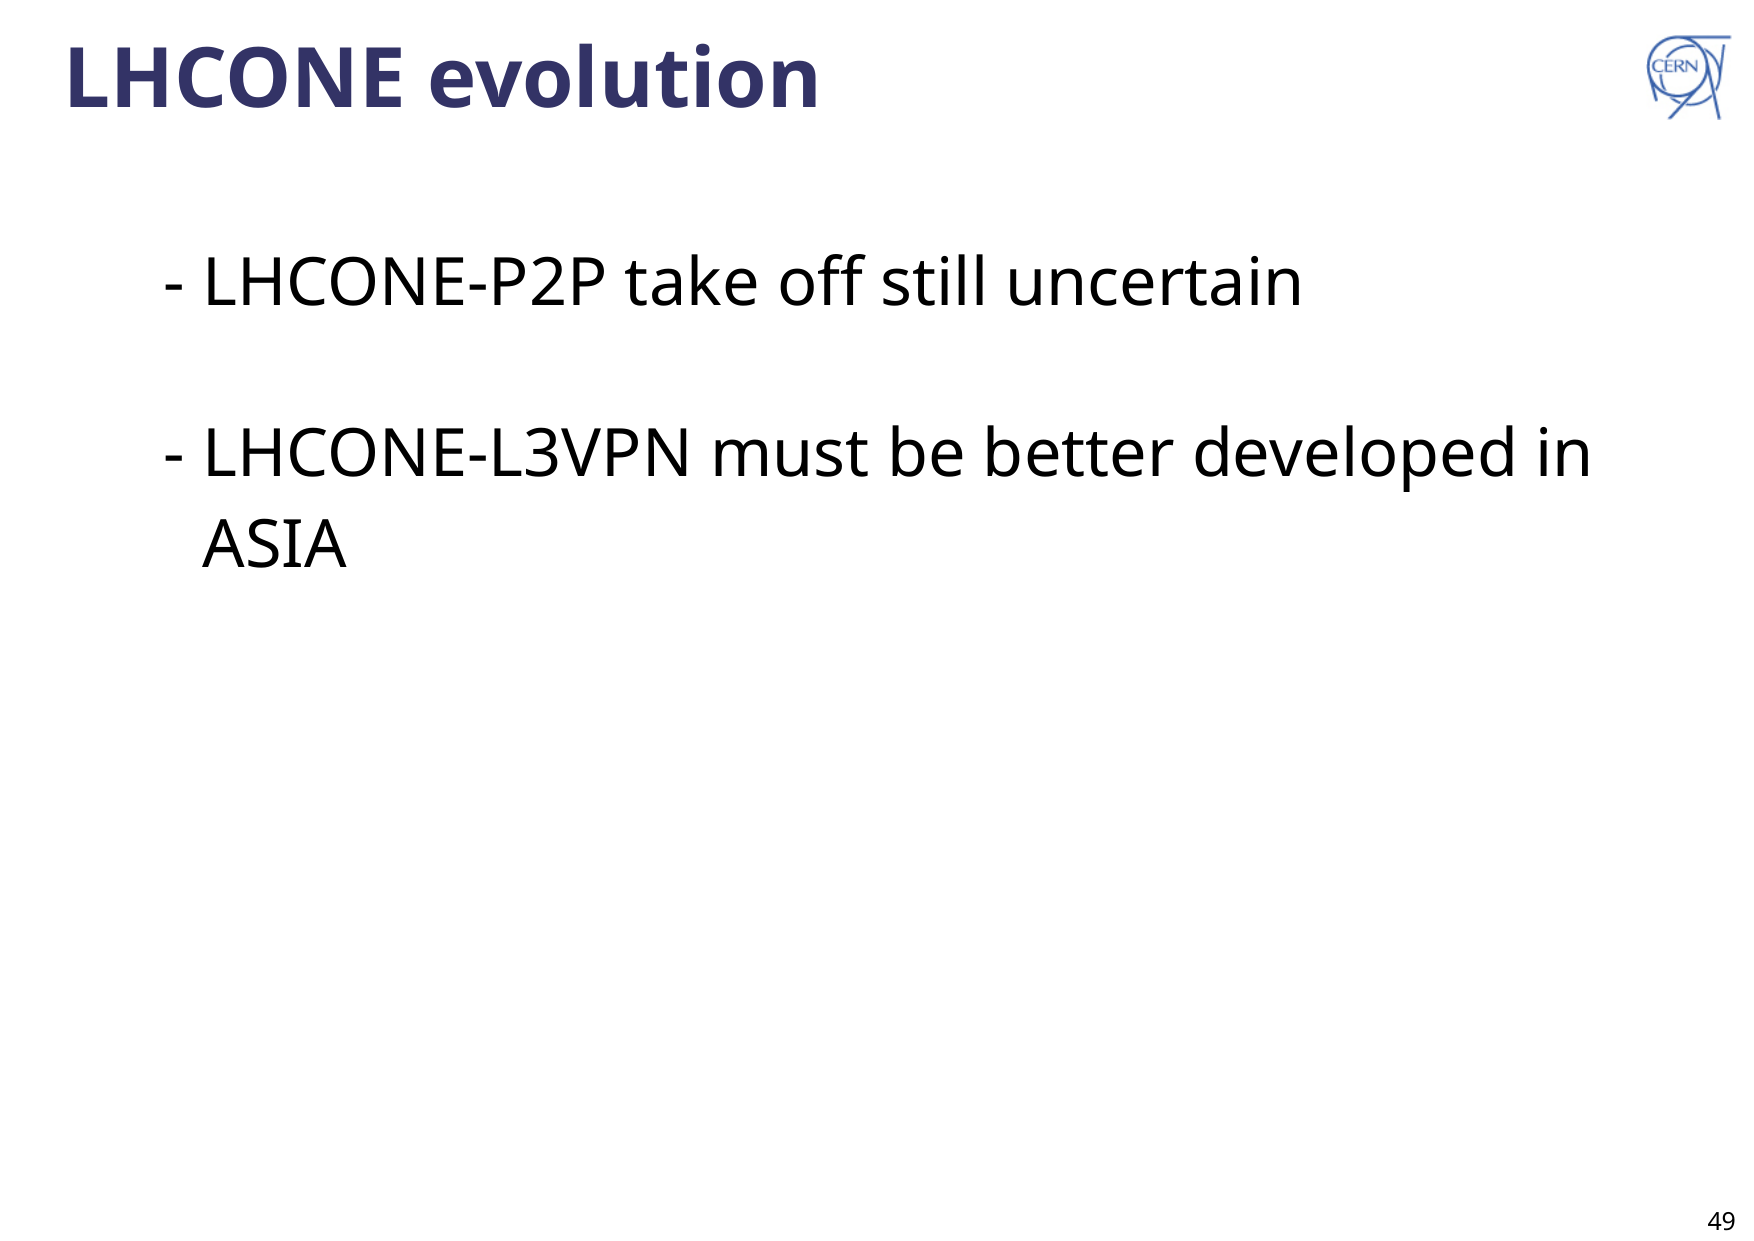

# LHCONE evolution
- LHCONE-P2P take off still uncertain
- LHCONE-L3VPN must be better developed in ASIA
49